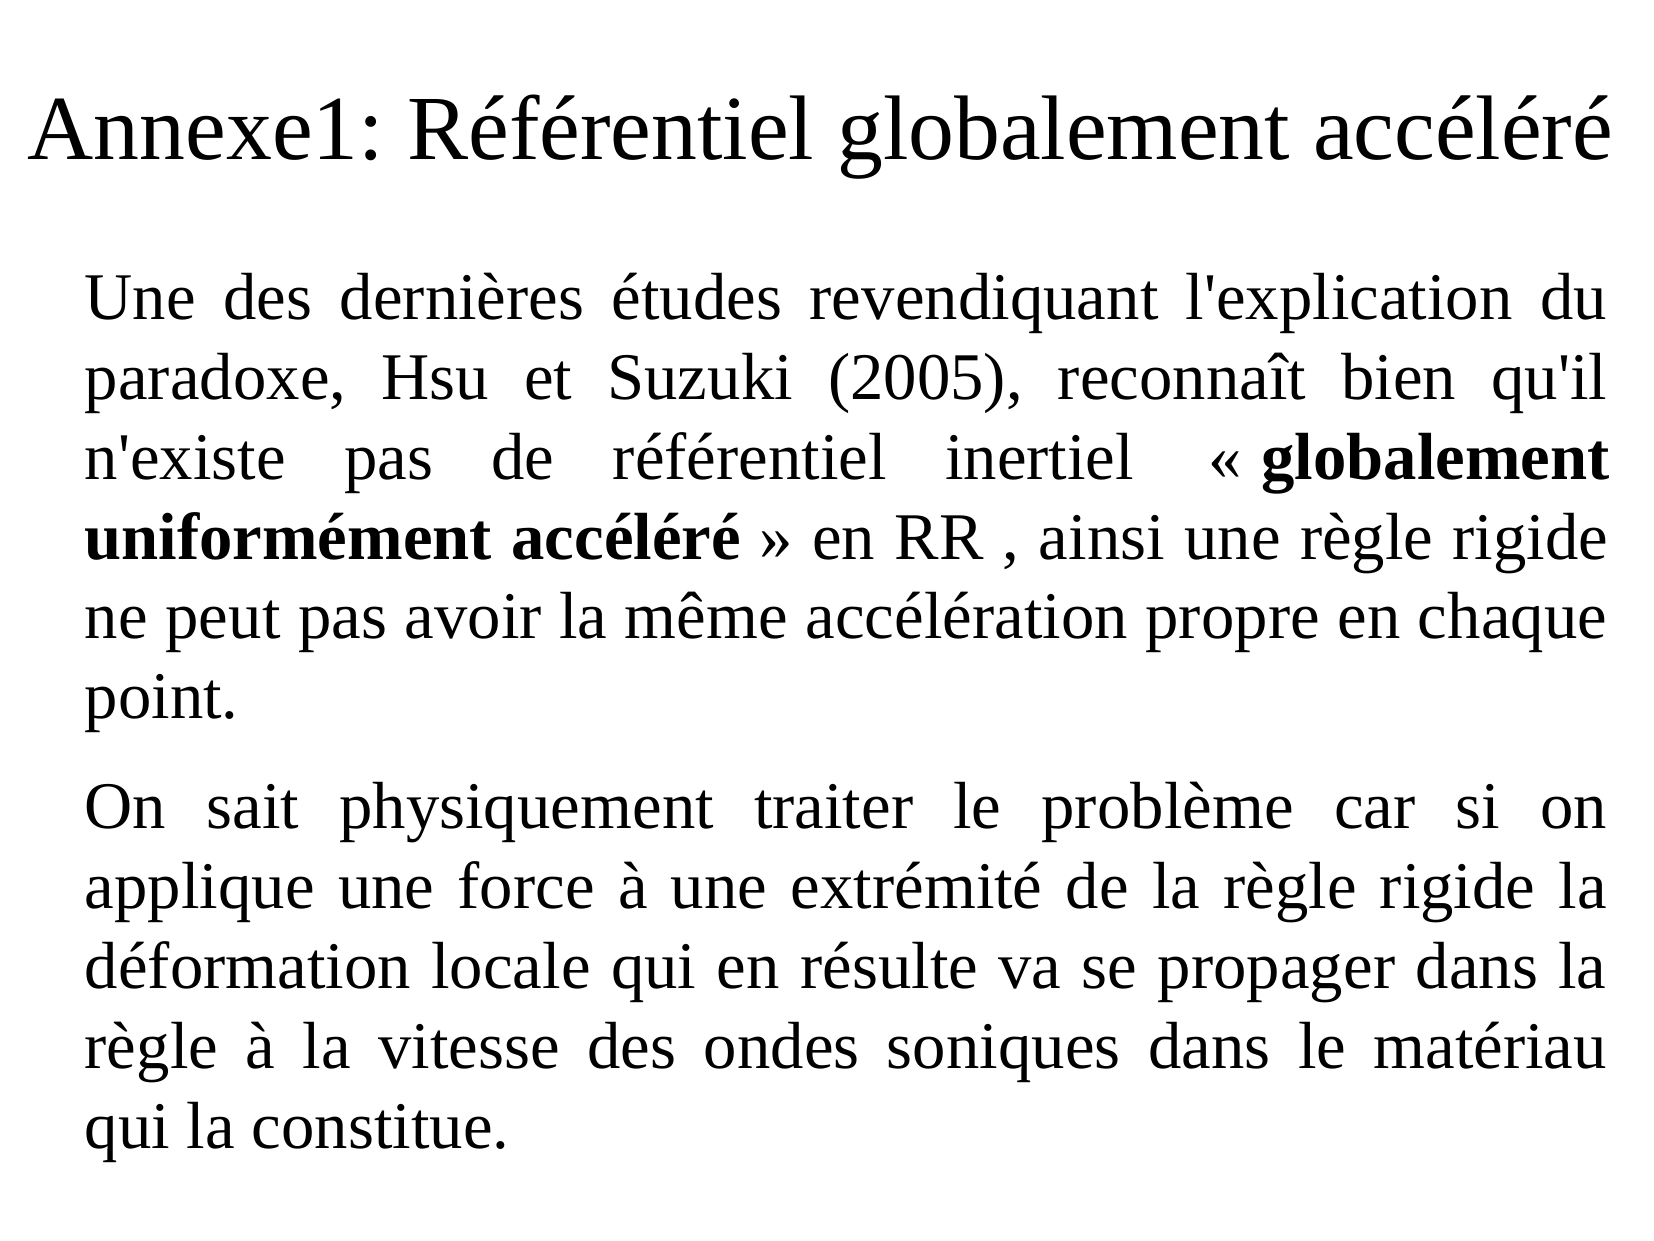

Annexe1: Référentiel globalement accéléré
Une des dernières études revendiquant l'explication du paradoxe, Hsu et Suzuki (2005), reconnaît bien qu'il n'existe pas de référentiel inertiel  « globalement uniformément accéléré » en RR , ainsi une règle rigide ne peut pas avoir la même accélération propre en chaque point.
On sait physiquement traiter le problème car si on applique une force à une extrémité de la règle rigide la déformation locale qui en résulte va se propager dans la règle à la vitesse des ondes soniques dans le matériau qui la constitue.